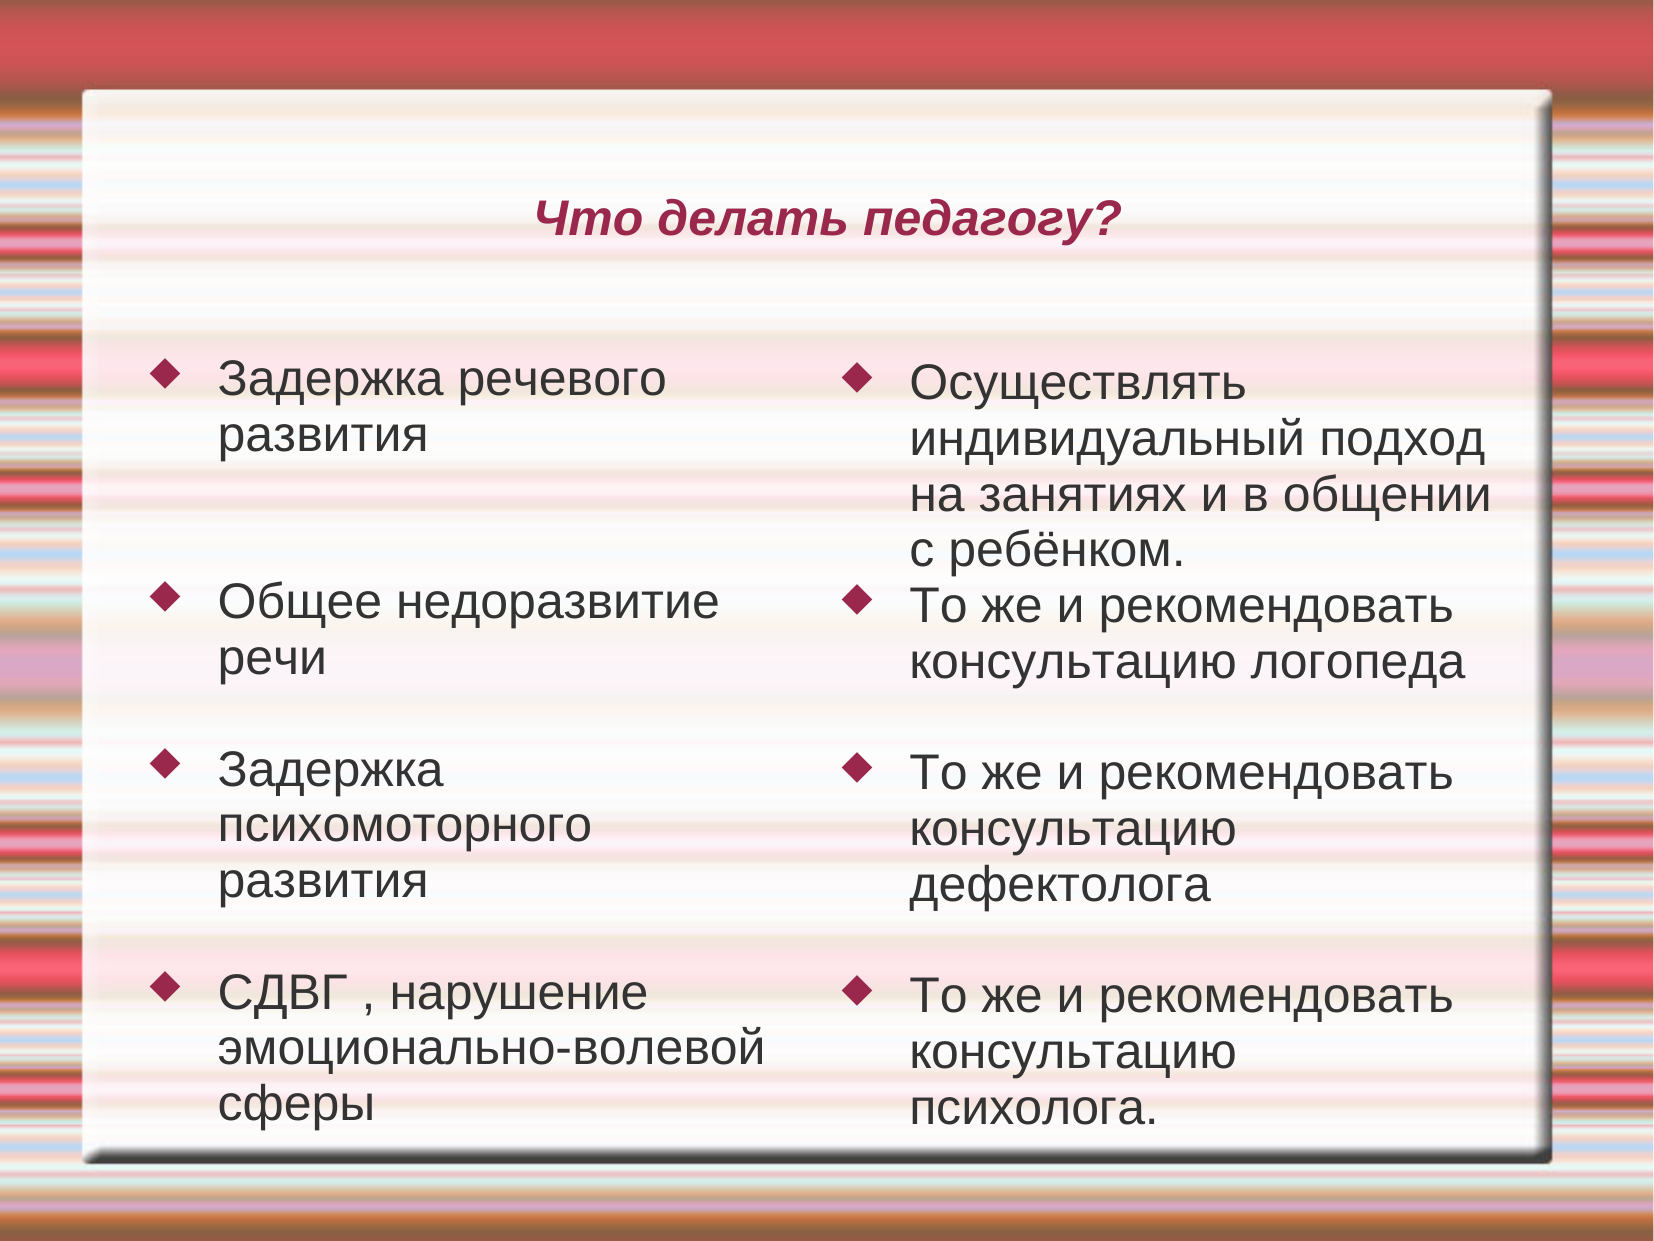

# Что делать педагогу?
Задержка речевого развития
Общее недоразвитие речи
Задержка психомоторного развития
СДВГ , нарушение эмоционально-волевой сферы
Осуществлять индивидуальный подход
на занятиях и в общении с ребёнком.
То же и рекомендовать
консультацию логопеда
То же и рекомендовать консультацию дефектолога
То же и рекомендовать консультацию психолога.